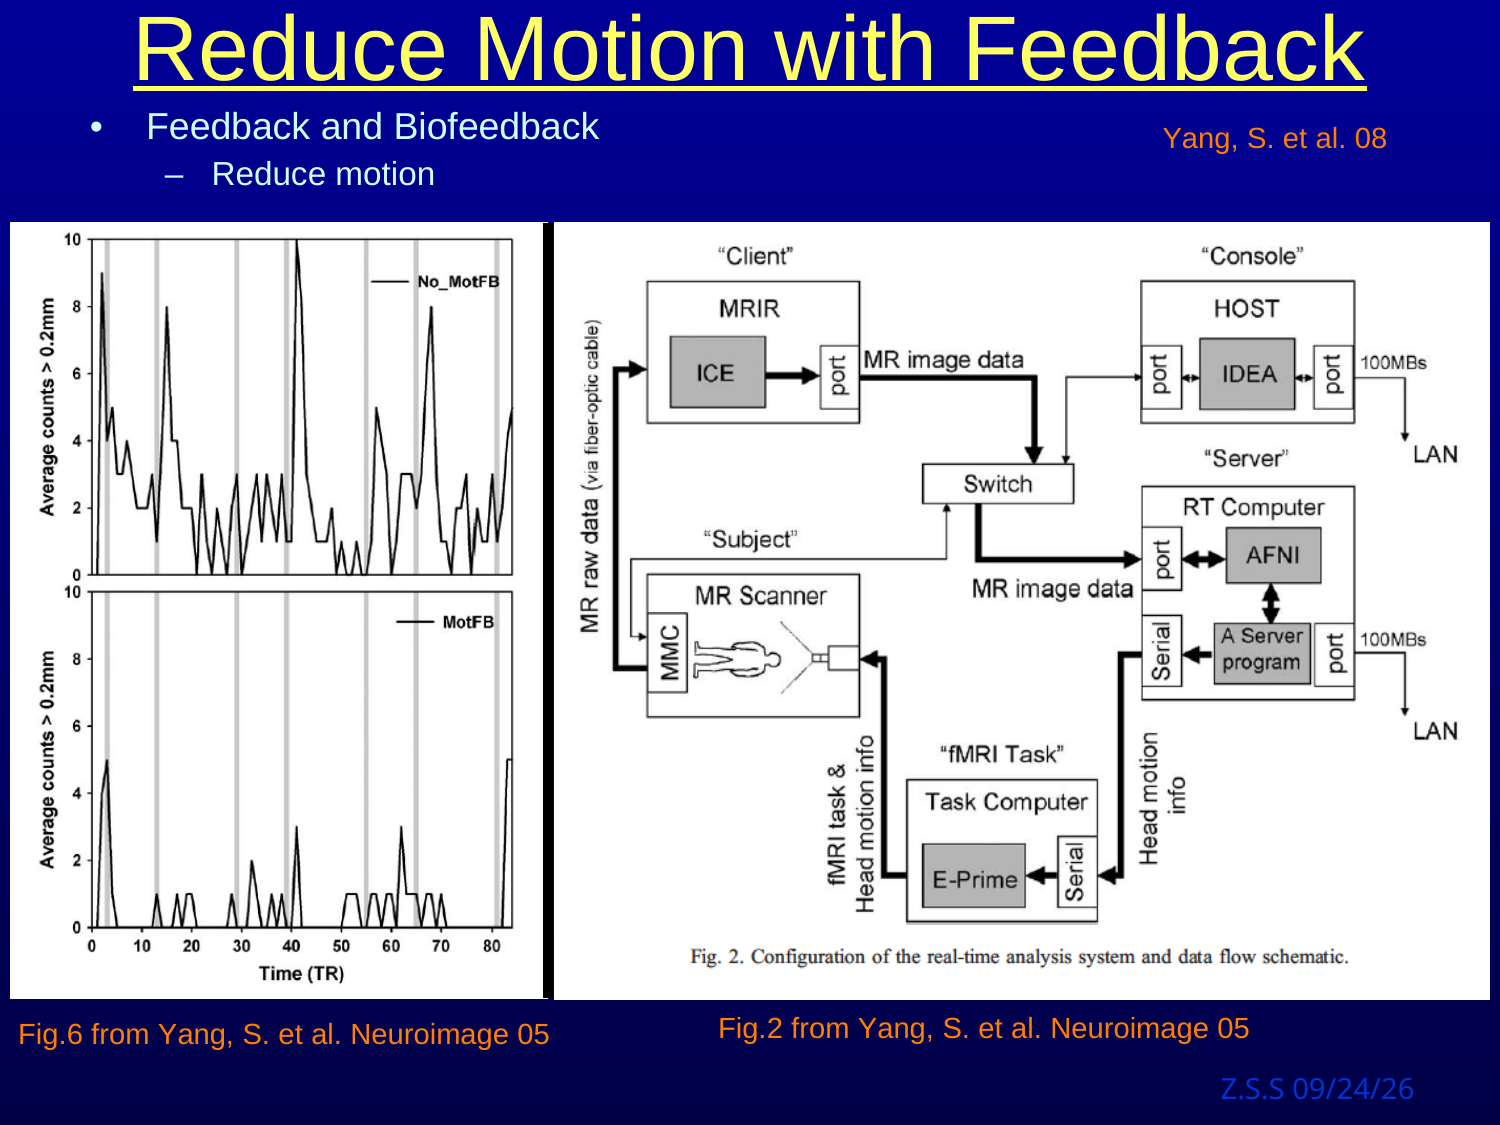

# Reduce Motion with Feedback
Feedback and Biofeedback
Reduce motion
Yang, S. et al. 08
Fig.2 from Yang, S. et al. Neuroimage 05
Fig.6 from Yang, S. et al. Neuroimage 05